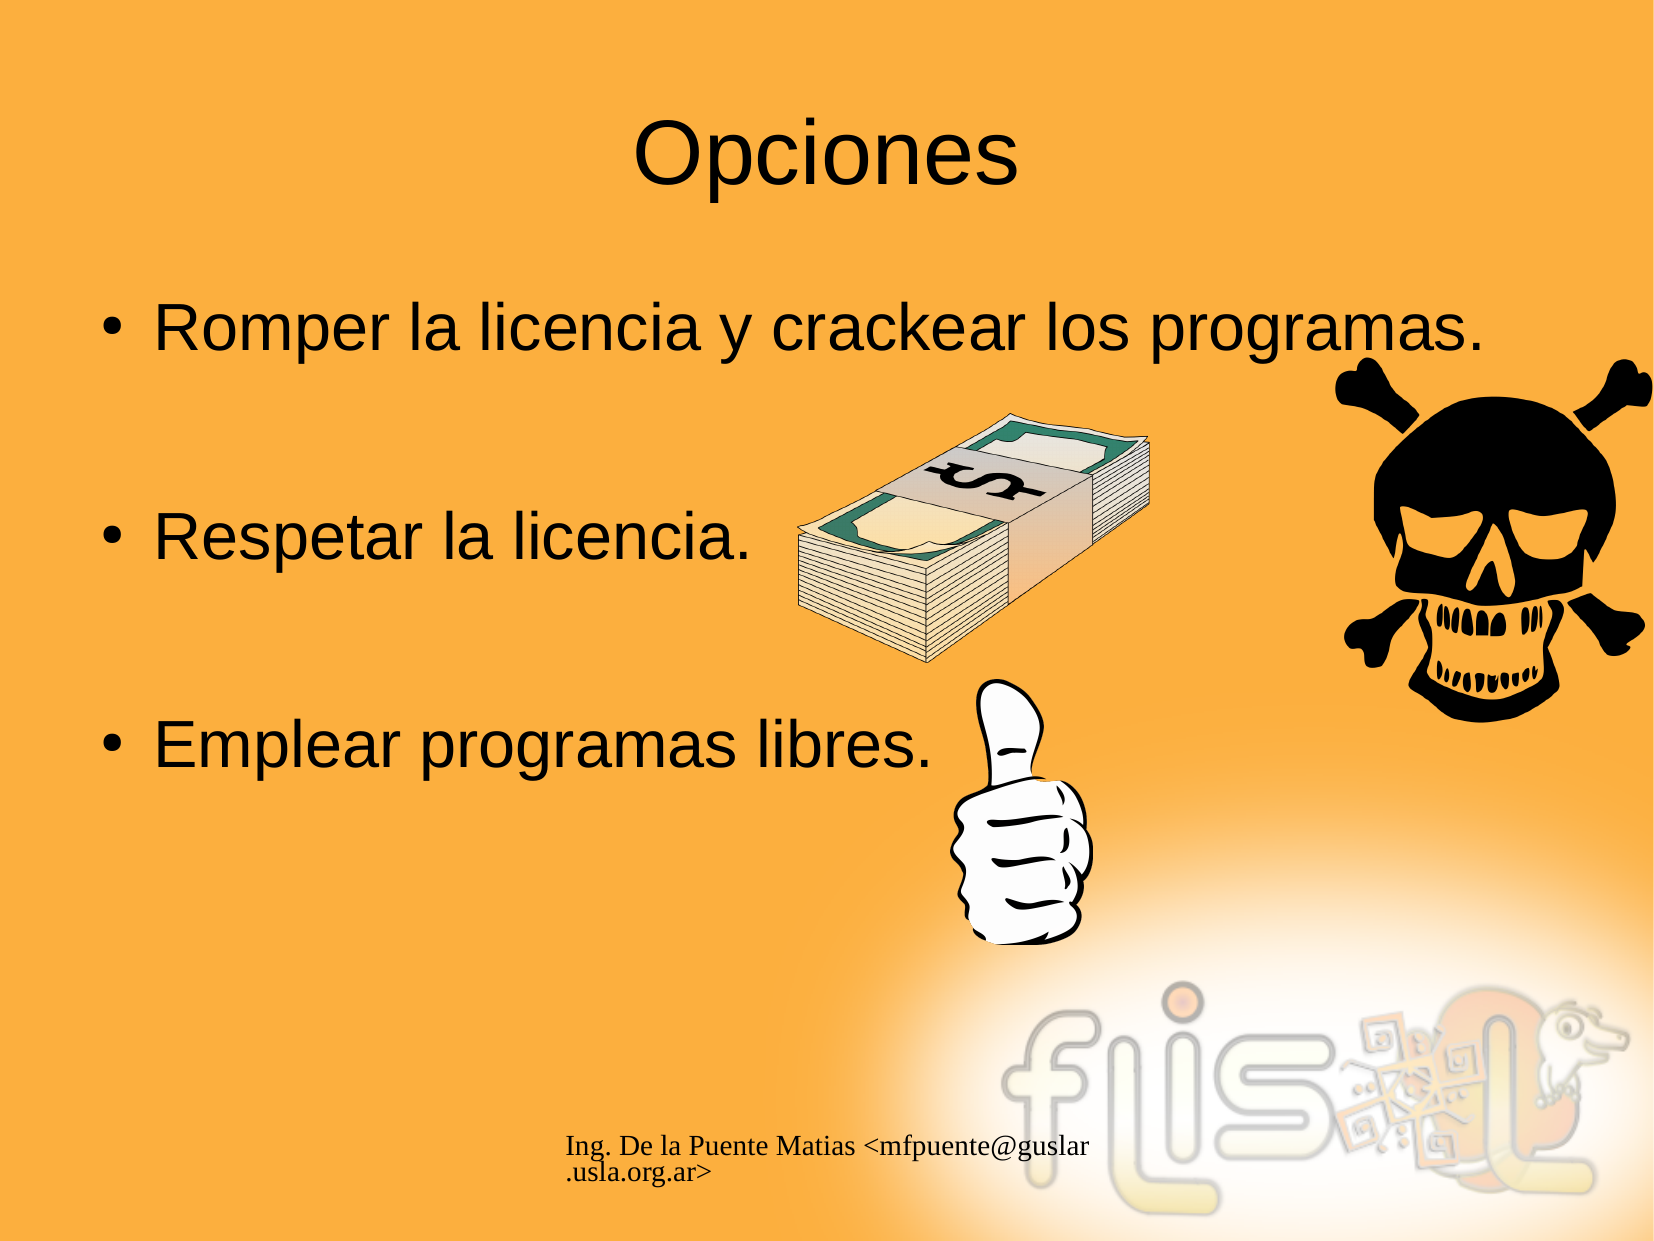

# Opciones
Romper la licencia y crackear los programas.
Respetar la licencia.
Emplear programas libres.
Ing. De la Puente Matias <mfpuente@guslar.usla.org.ar>